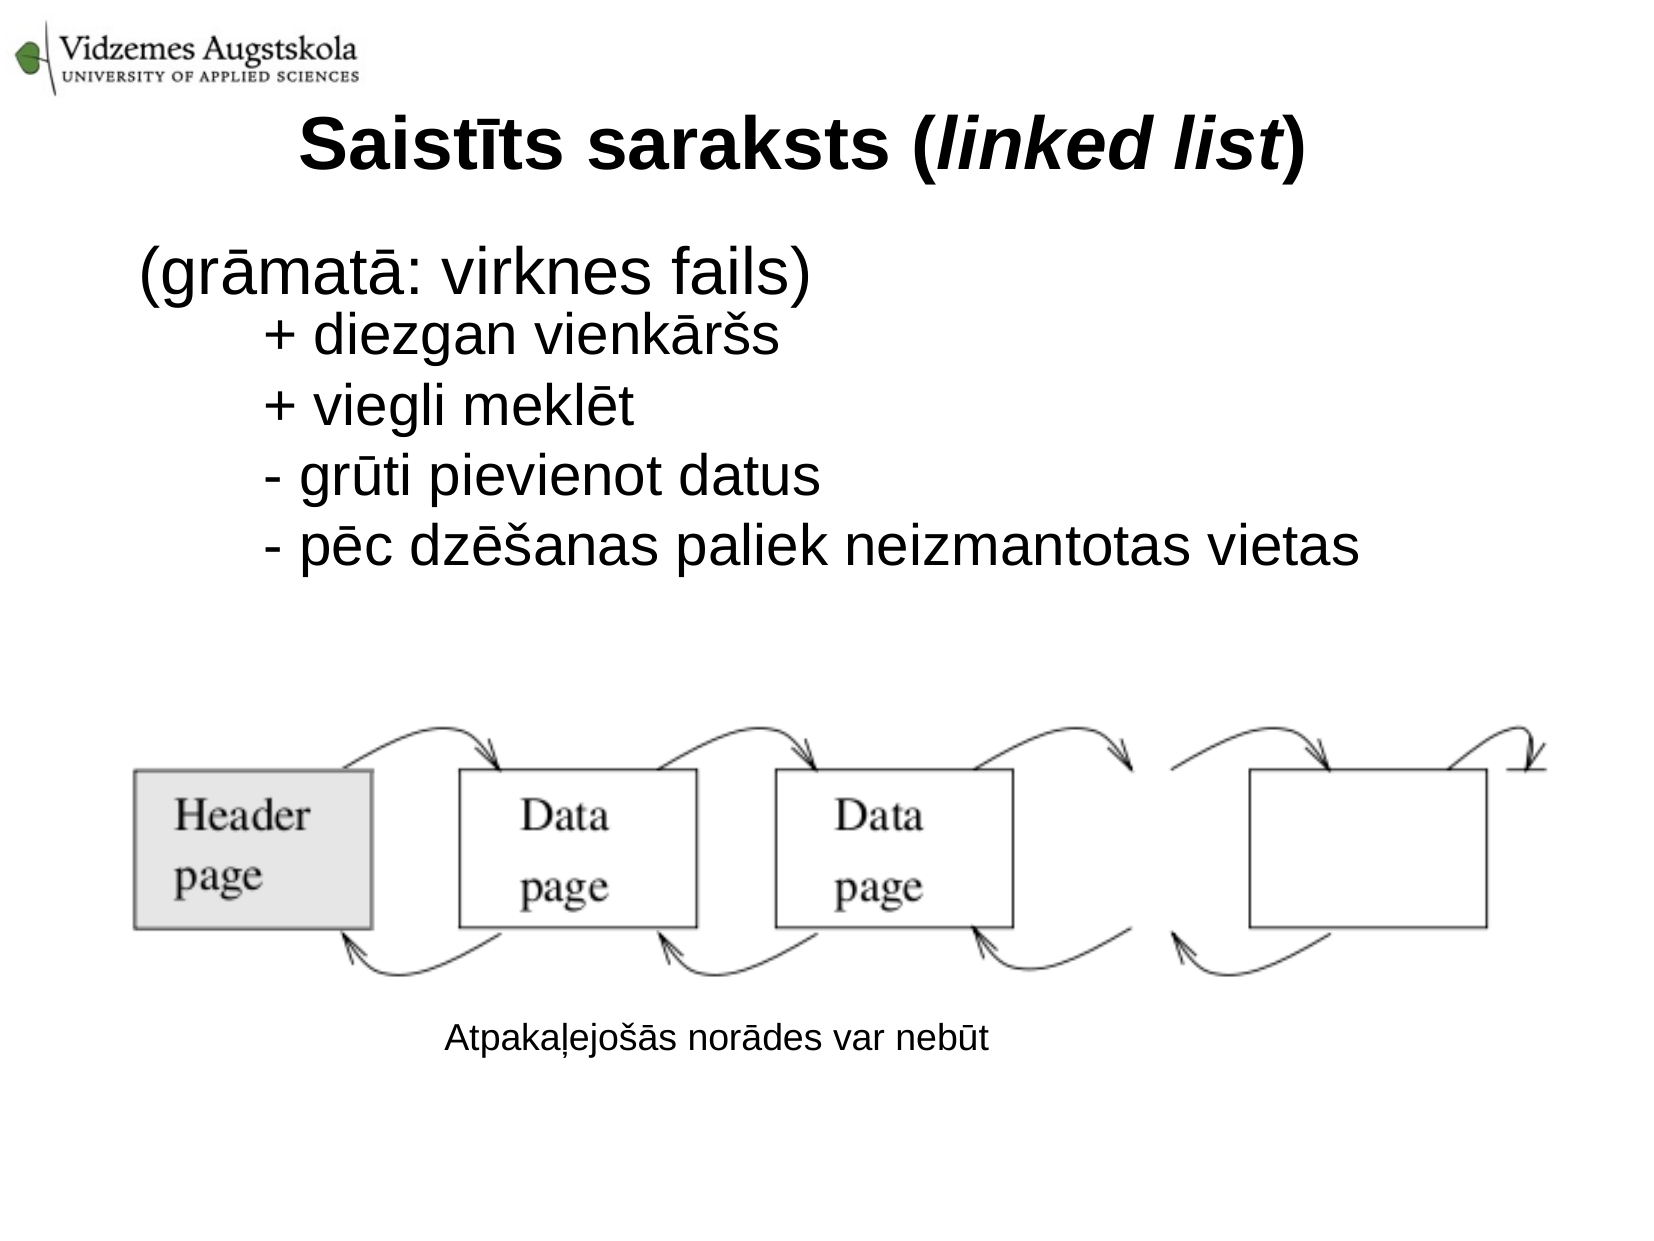

# Saistīts saraksts (linked list)
(grāmatā: virknes fails)
+ diezgan vienkāršs
+ viegli meklēt
- grūti pievienot datus
- pēc dzēšanas paliek neizmantotas vietas
Atpakaļejošās norādes var nebūt